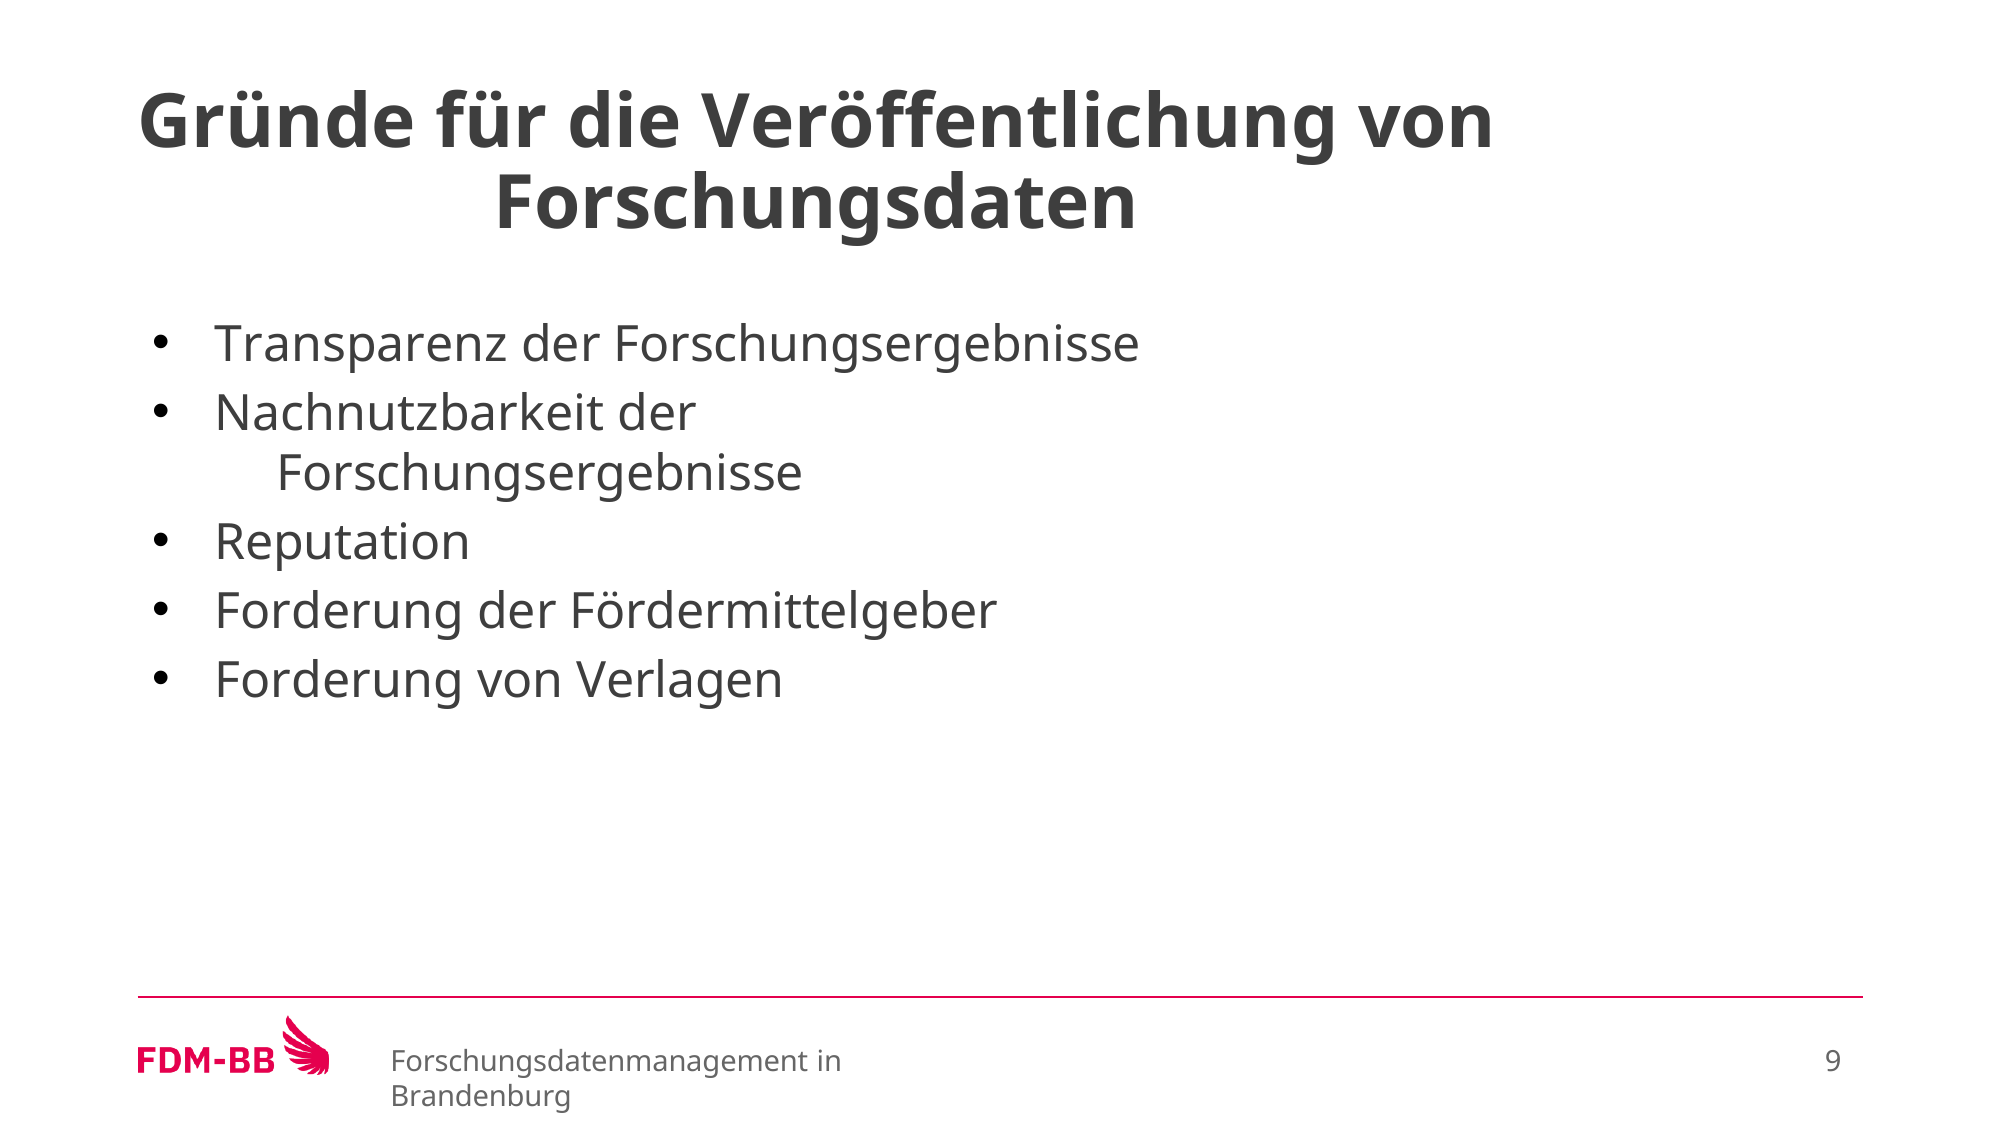

# Gründe für die Veröffentlichung von Forschungsdaten
Transparenz der Forschungsergebnisse
Nachnutzbarkeit der Forschungsergebnisse
Reputation
Forderung der Fördermittelgeber
Forderung von Verlagen
Forschungsdatenmanagement in Brandenburg
9